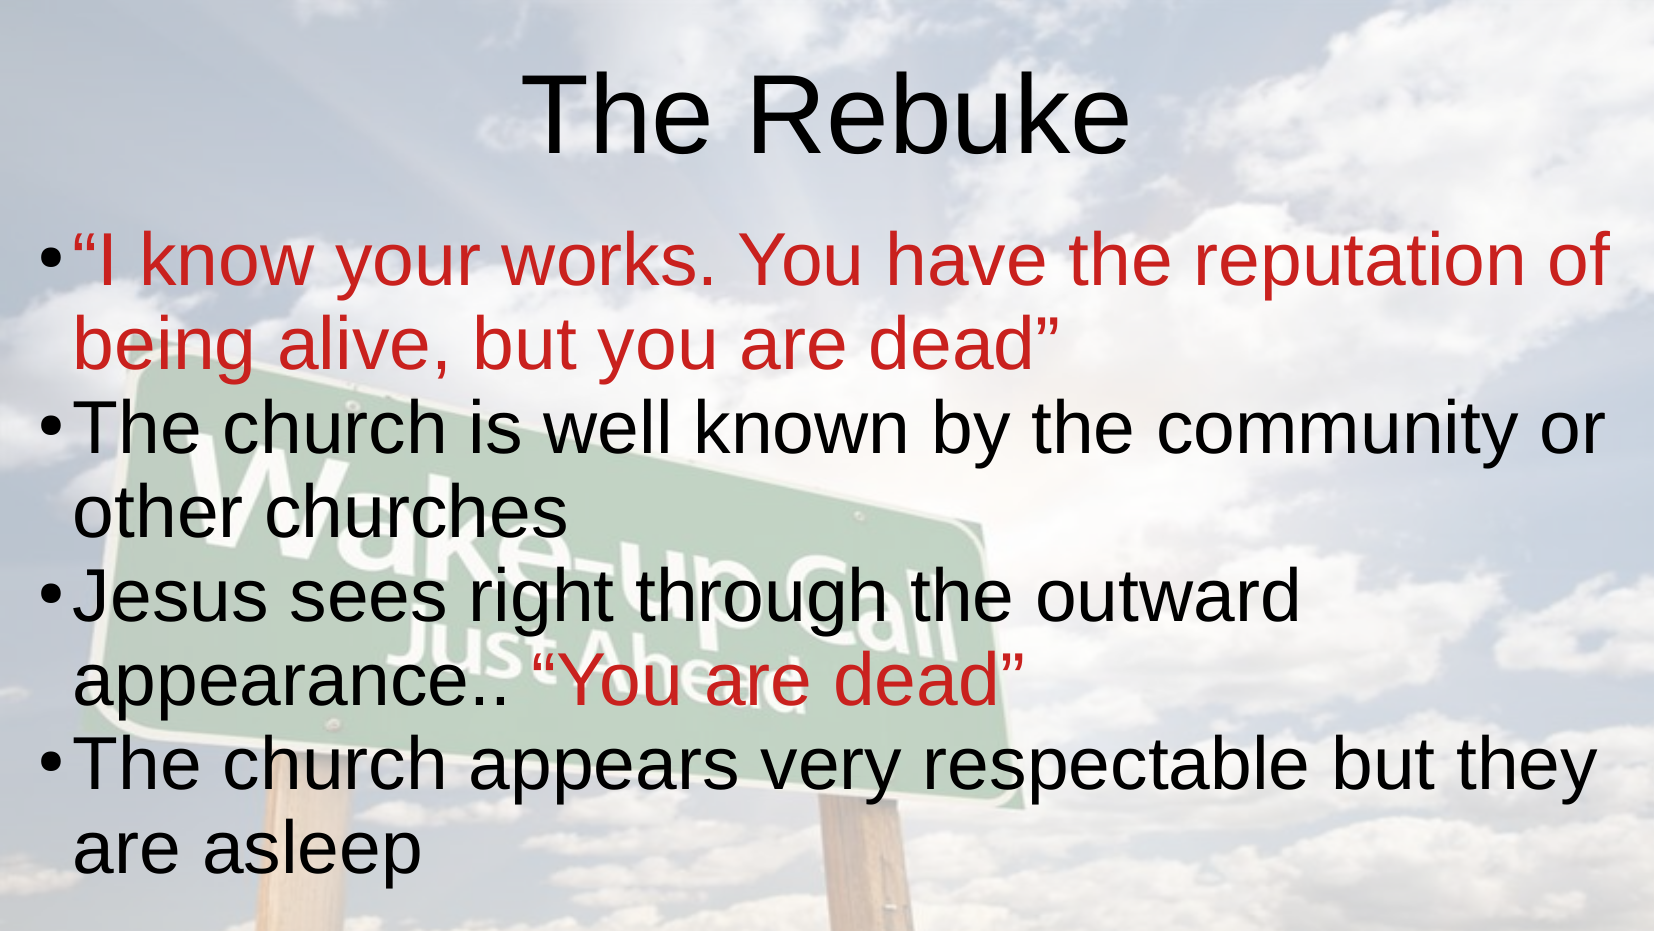

# The Rebuke
“I know your works. You have the reputation of being alive, but you are dead”
The church is well known by the community or other churches
Jesus sees right through the outward appearance.. “You are dead”
The church appears very respectable but they are asleep